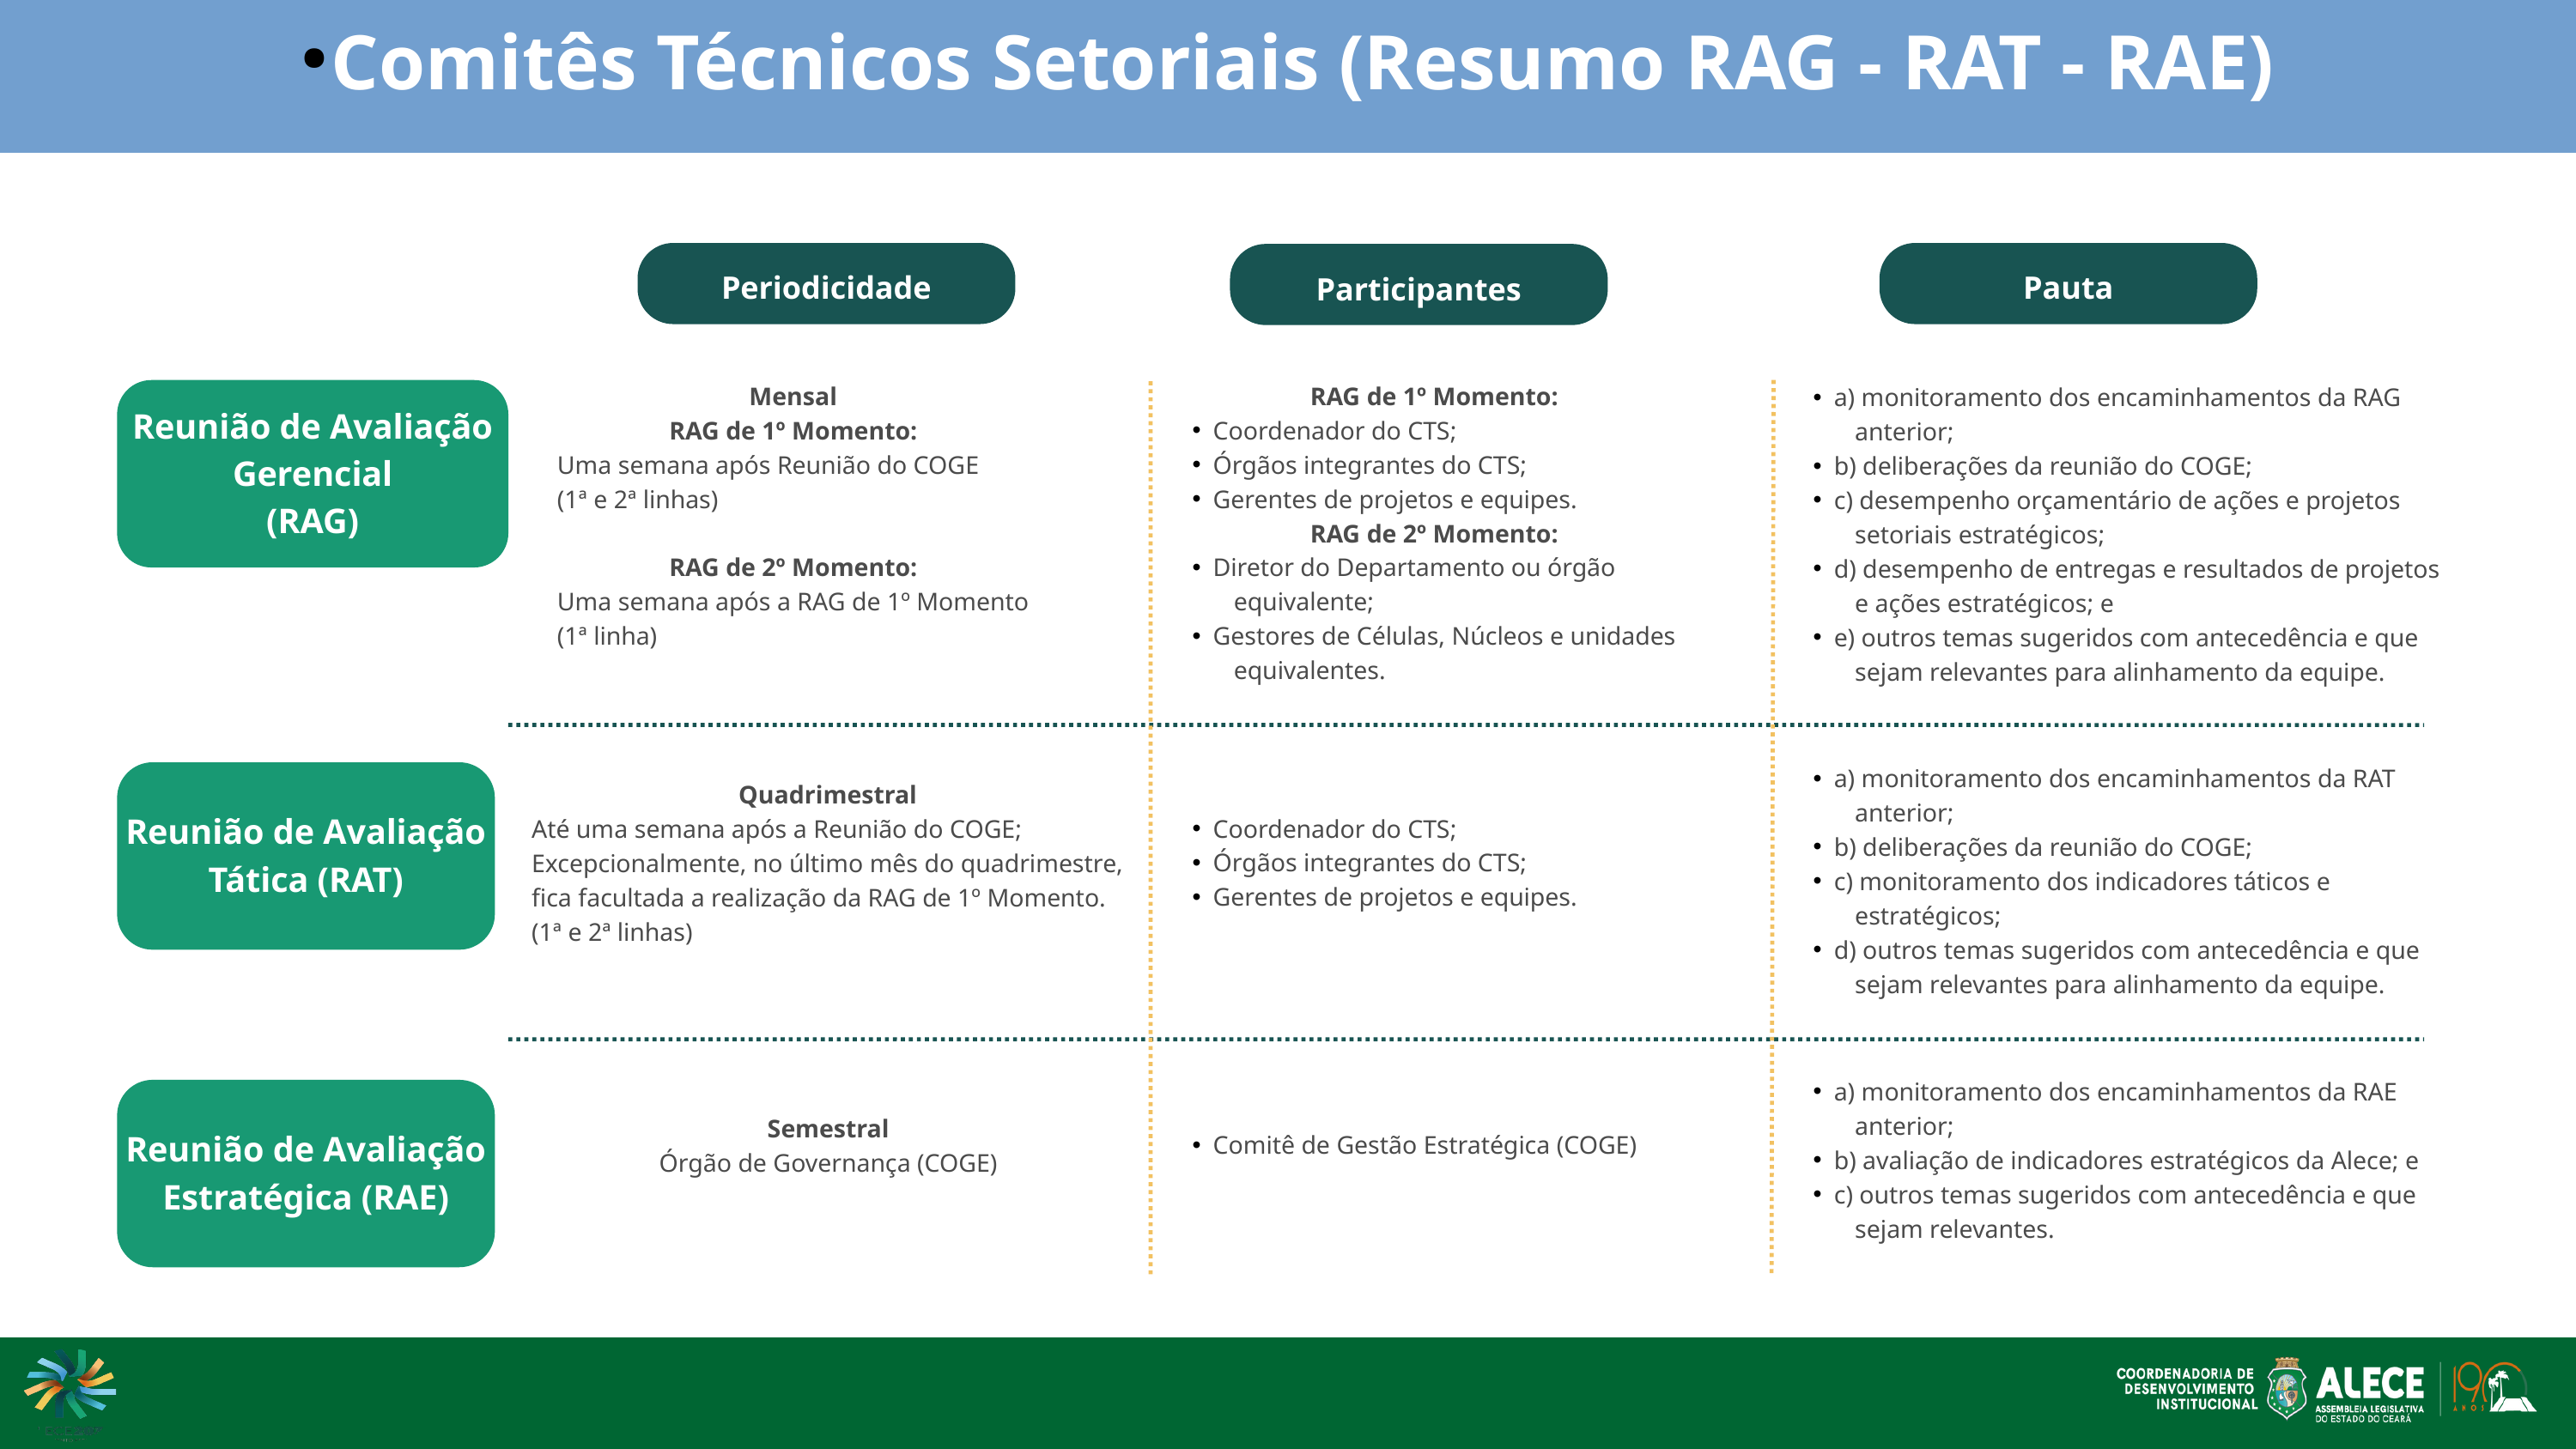

| Comitês Técnicos Setoriais (Resumo RAG - RAT - RAE) |
| --- |
Periodicidade
Pauta
Participantes
Reunião de Avaliação Gerencial
(RAG)
Mensal
RAG de 1º Momento:
Uma semana após Reunião do COGE
(1ª e 2ª linhas)
RAG de 2º Momento:
Uma semana após a RAG de 1º Momento
(1ª linha)
RAG de 1º Momento:
Coordenador do CTS;
Órgãos integrantes do CTS;
Gerentes de projetos e equipes.
RAG de 2º Momento:
Diretor do Departamento ou órgão equivalente;
Gestores de Células, Núcleos e unidades equivalentes.
a) monitoramento dos encaminhamentos da RAG anterior;
b) deliberações da reunião do COGE;
c) desempenho orçamentário de ações e projetos setoriais estratégicos;
d) desempenho de entregas e resultados de projetos e ações estratégicos; e
e) outros temas sugeridos com antecedência e que sejam relevantes para alinhamento da equipe.
Reunião de Avaliação Tática (RAT)
a) monitoramento dos encaminhamentos da RAT anterior;
b) deliberações da reunião do COGE;
c) monitoramento dos indicadores táticos e estratégicos;
d) outros temas sugeridos com antecedência e que sejam relevantes para alinhamento da equipe.
Quadrimestral
Até uma semana após a Reunião do COGE;
Excepcionalmente, no último mês do quadrimestre, fica facultada a realização da RAG de 1º Momento. (1ª e 2ª linhas)
Coordenador do CTS;
Órgãos integrantes do CTS;
Gerentes de projetos e equipes.
Reunião de Avaliação Estratégica (RAE)
a) monitoramento dos encaminhamentos da RAE anterior;
b) avaliação de indicadores estratégicos da Alece; e
c) outros temas sugeridos com antecedência e que sejam relevantes.
Semestral
Órgão de Governança (COGE)
Comitê de Gestão Estratégica (COGE)